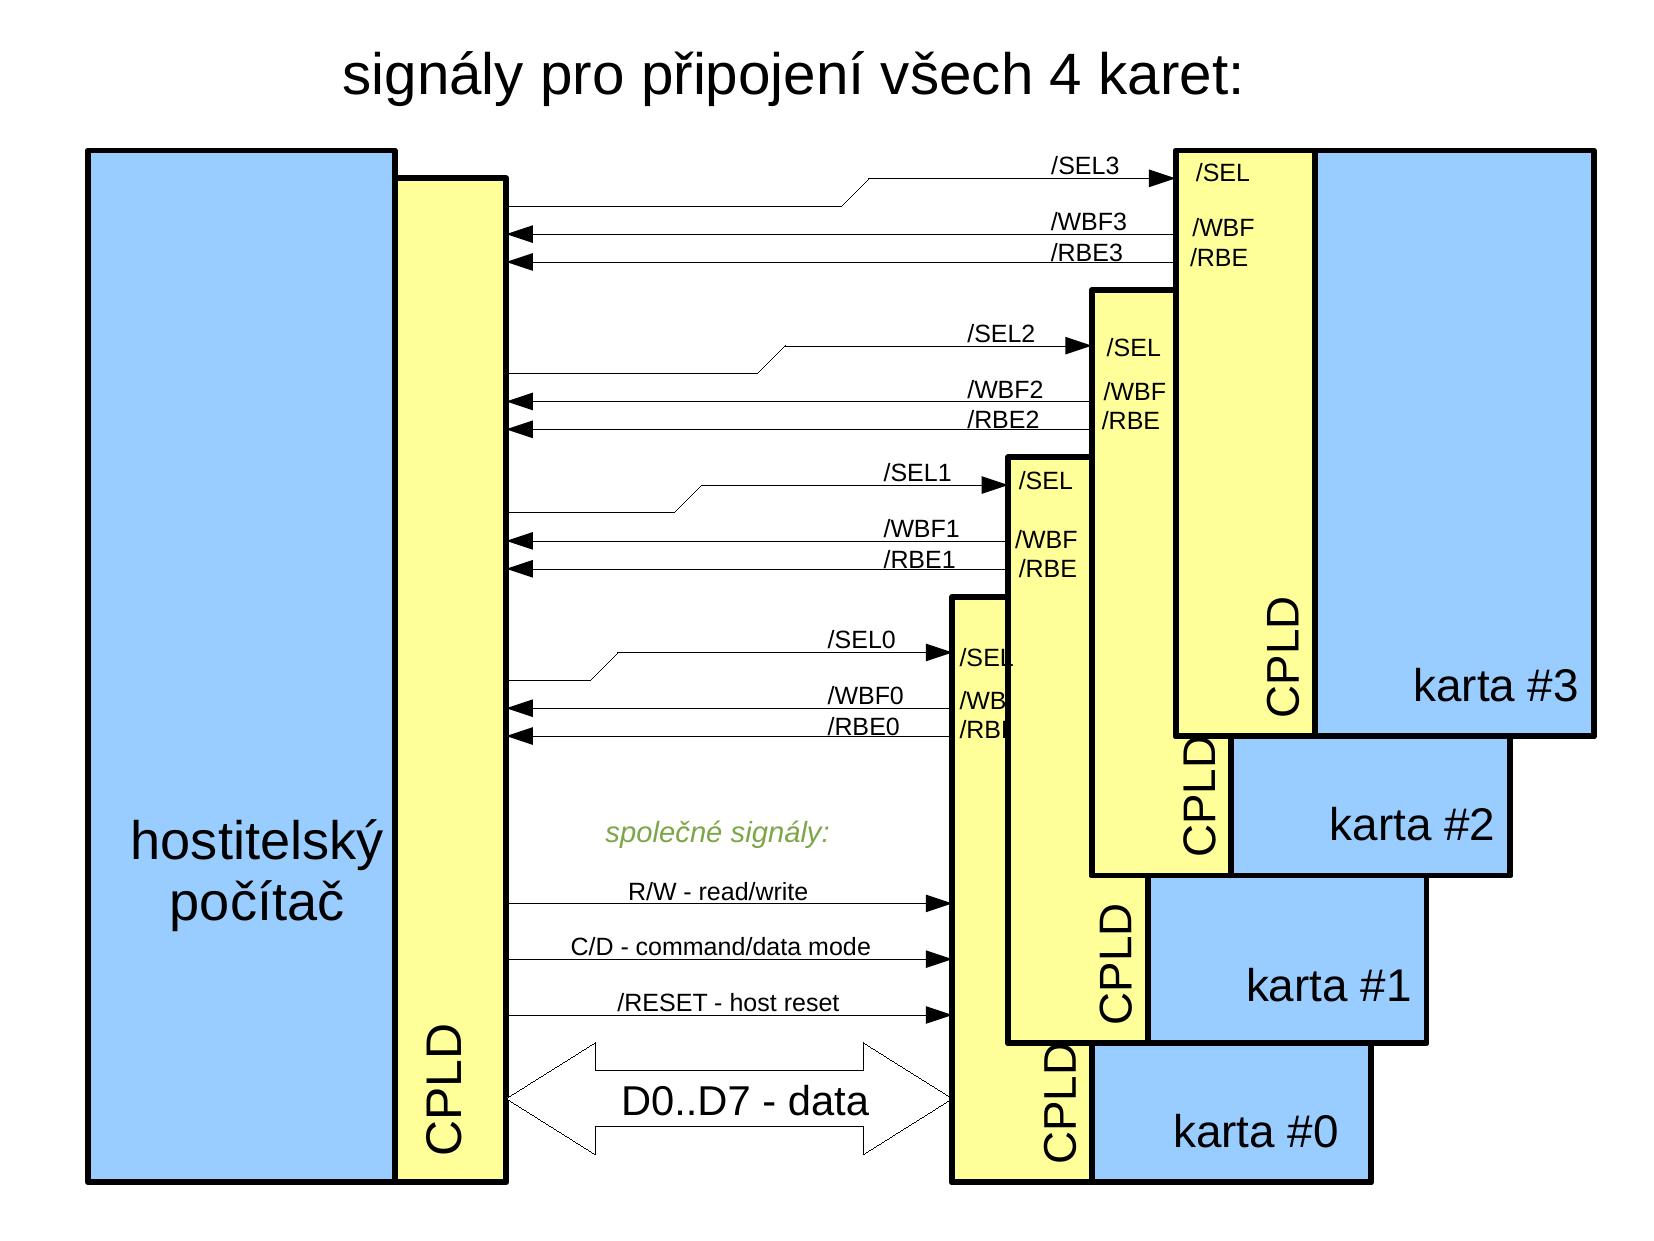

# signály pro připojení všech 4 karet:
/SEL3
/SEL
/WBF3
/WBF
/RBE3
/RBE
/SEL2
/SEL
/WBF2
/WBF
/RBE2
/RBE
inteligentní
karta
s vlastním
CPU
/SEL1
inteligentní
karta
s vlastním
CPU
/SEL
inteligentní
karta
s vlastním
CPU
/WBF1
/WBF
/RBE1
/RBE
inteligentní
karta
s vlastním
CPU
/SEL0
CPLD
CPLD
inteligentní
karta
s vlastním
CPU
/SEL
karta #3
/WBF0
/WBF
/RBE0
/RBE
inteligentní
karta
s vlastním
CPU
CPLD
CPLD
inteligentní
karta
s vlastním
CPU
karta #2
hostitelský
počítač
společné signály:
inteligentní
karta
s vlastním
CPU
R/W - read/write
C/D - command/data mode
CPLD
CPLD
karta #1
/RESET - host reset
CPLD
CPLD
CPLD
D0..D7 - data
karta #0